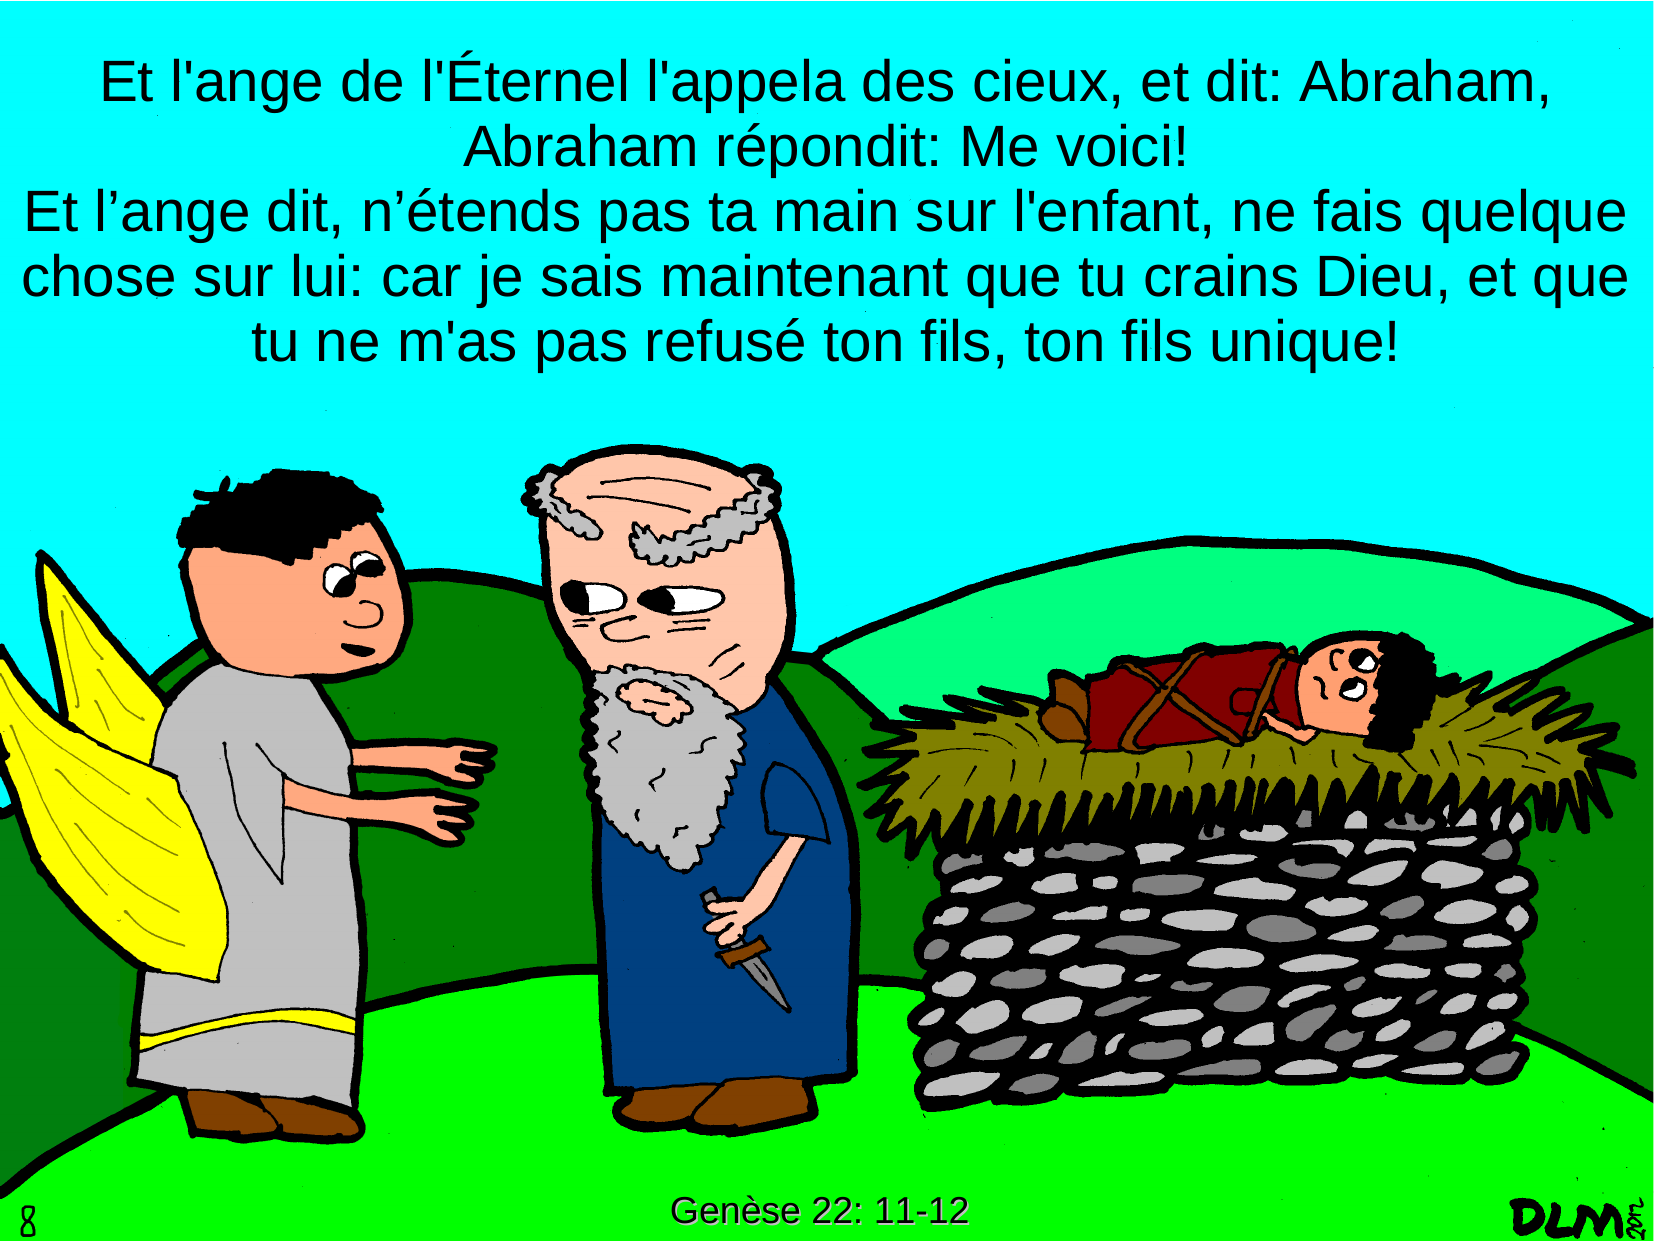

Et l'ange de l'Éternel l'appela des cieux, et dit: Abraham, Abraham répondit: Me voici!
Et l’ange dit, n’étends pas ta main sur l'enfant, ne fais quelque chose sur lui: car je sais maintenant que tu crains Dieu, et que tu ne m'as pas refusé ton fils, ton fils unique!
Genèse 22: 11-12